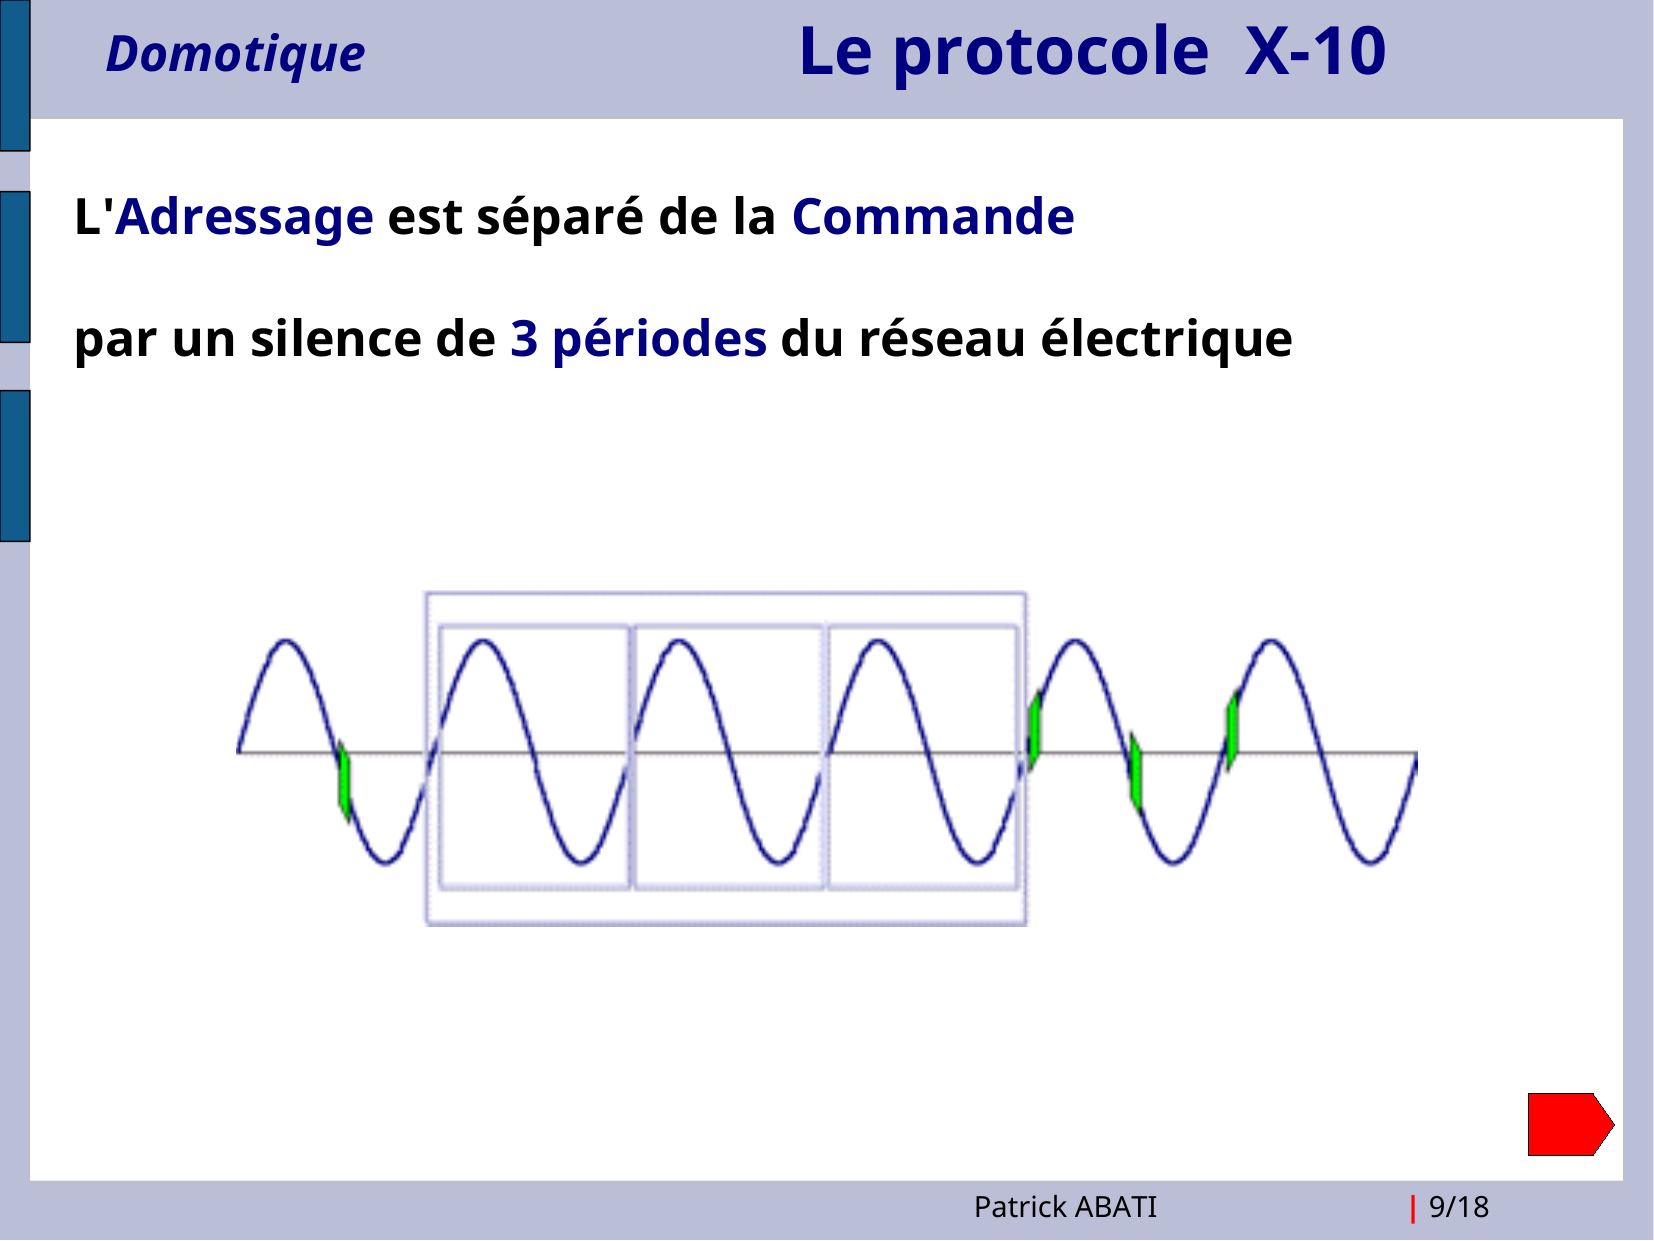

L'Adressage est séparé de la Commande
par un silence de 3 périodes du réseau électrique